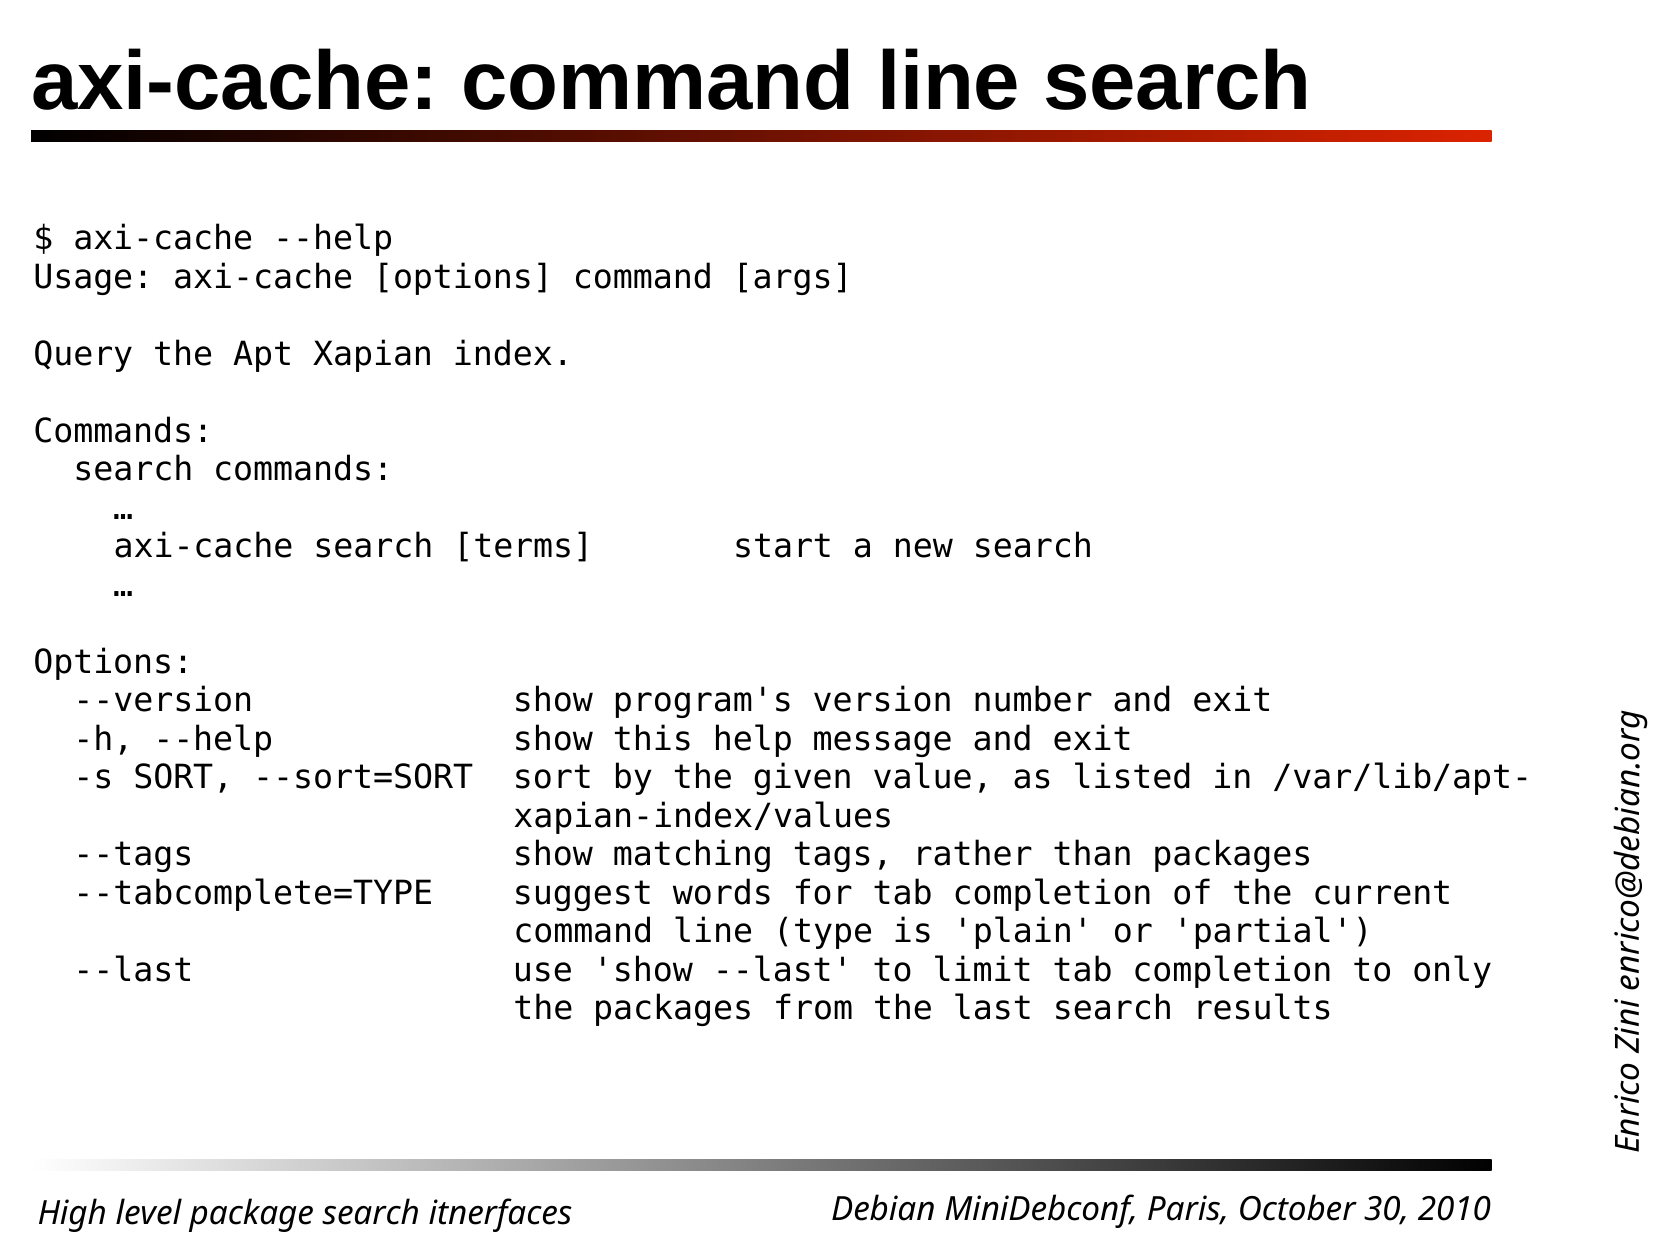

axi-cache: command line search
$ axi-cache --help
Usage: axi-cache [options] command [args]
Query the Apt Xapian index.
Commands:
 search commands:
 …
 axi-cache search [terms] start a new search
 …
Options:
 --version show program's version number and exit
 -h, --help show this help message and exit
 -s SORT, --sort=SORT sort by the given value, as listed in /var/lib/apt-
 xapian-index/values
 --tags show matching tags, rather than packages
 --tabcomplete=TYPE suggest words for tab completion of the current
 command line (type is 'plain' or 'partial')
 --last use 'show --last' to limit tab completion to only
 the packages from the last search results